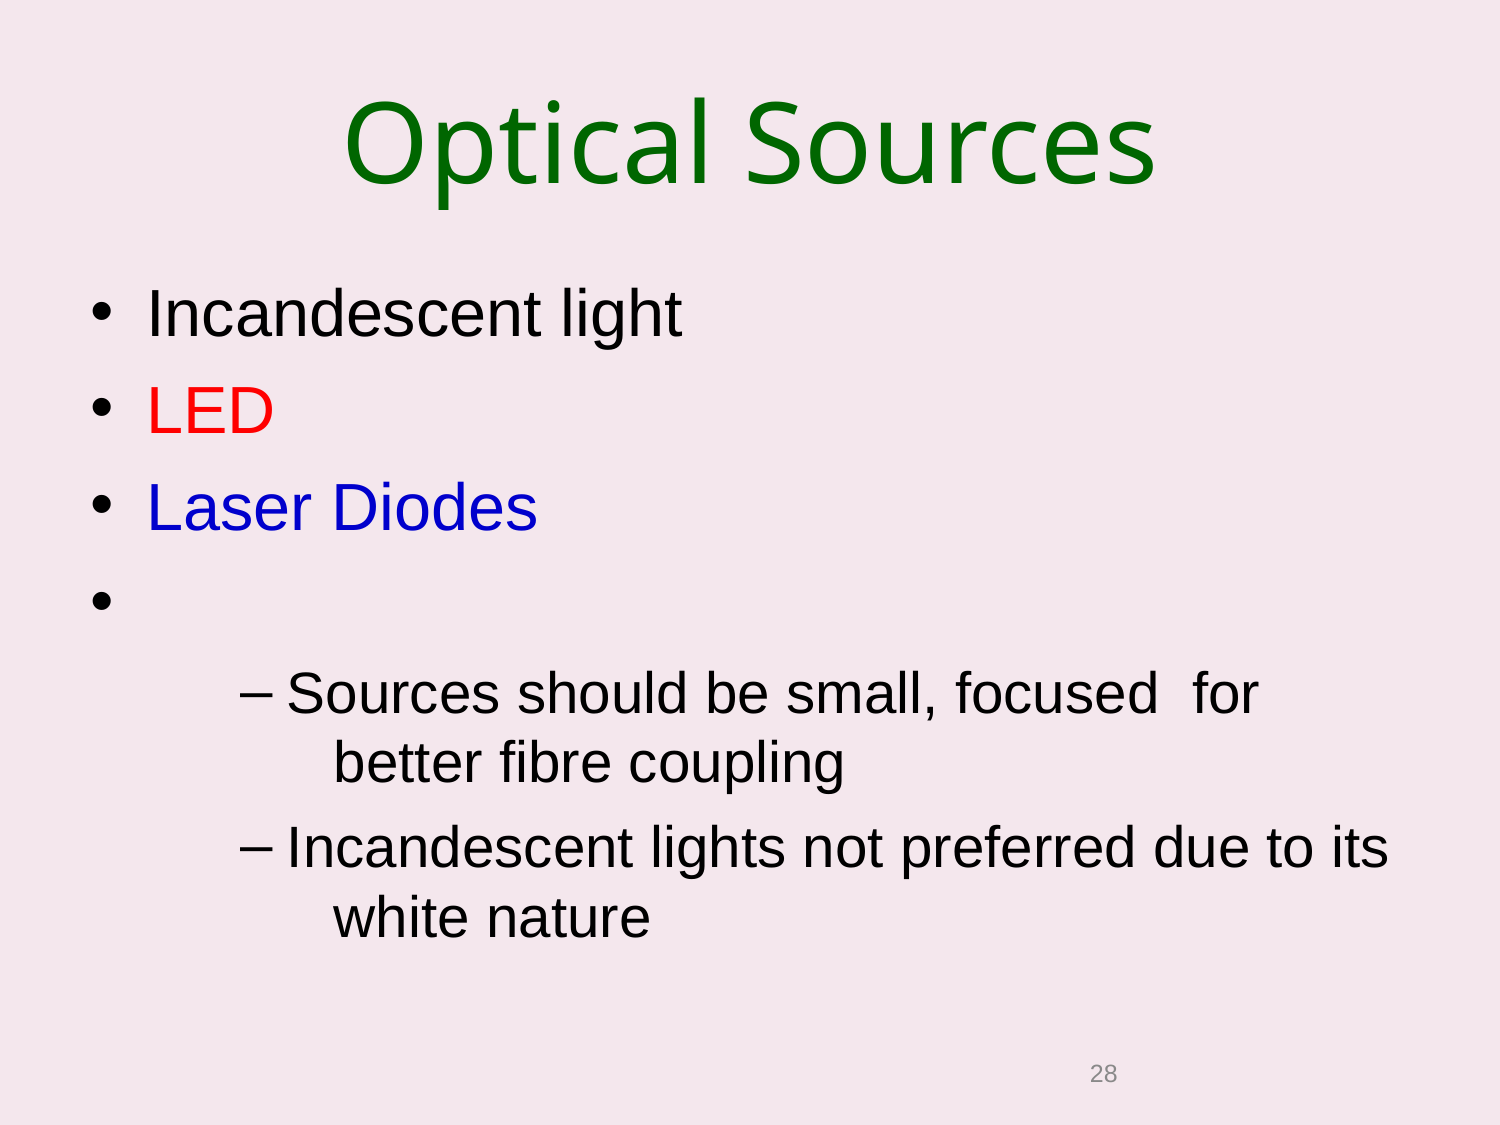

# Optical Sources
Incandescent light
LED
Laser Diodes
Sources should be small, focused for better fibre coupling
Incandescent lights not preferred due to its white nature